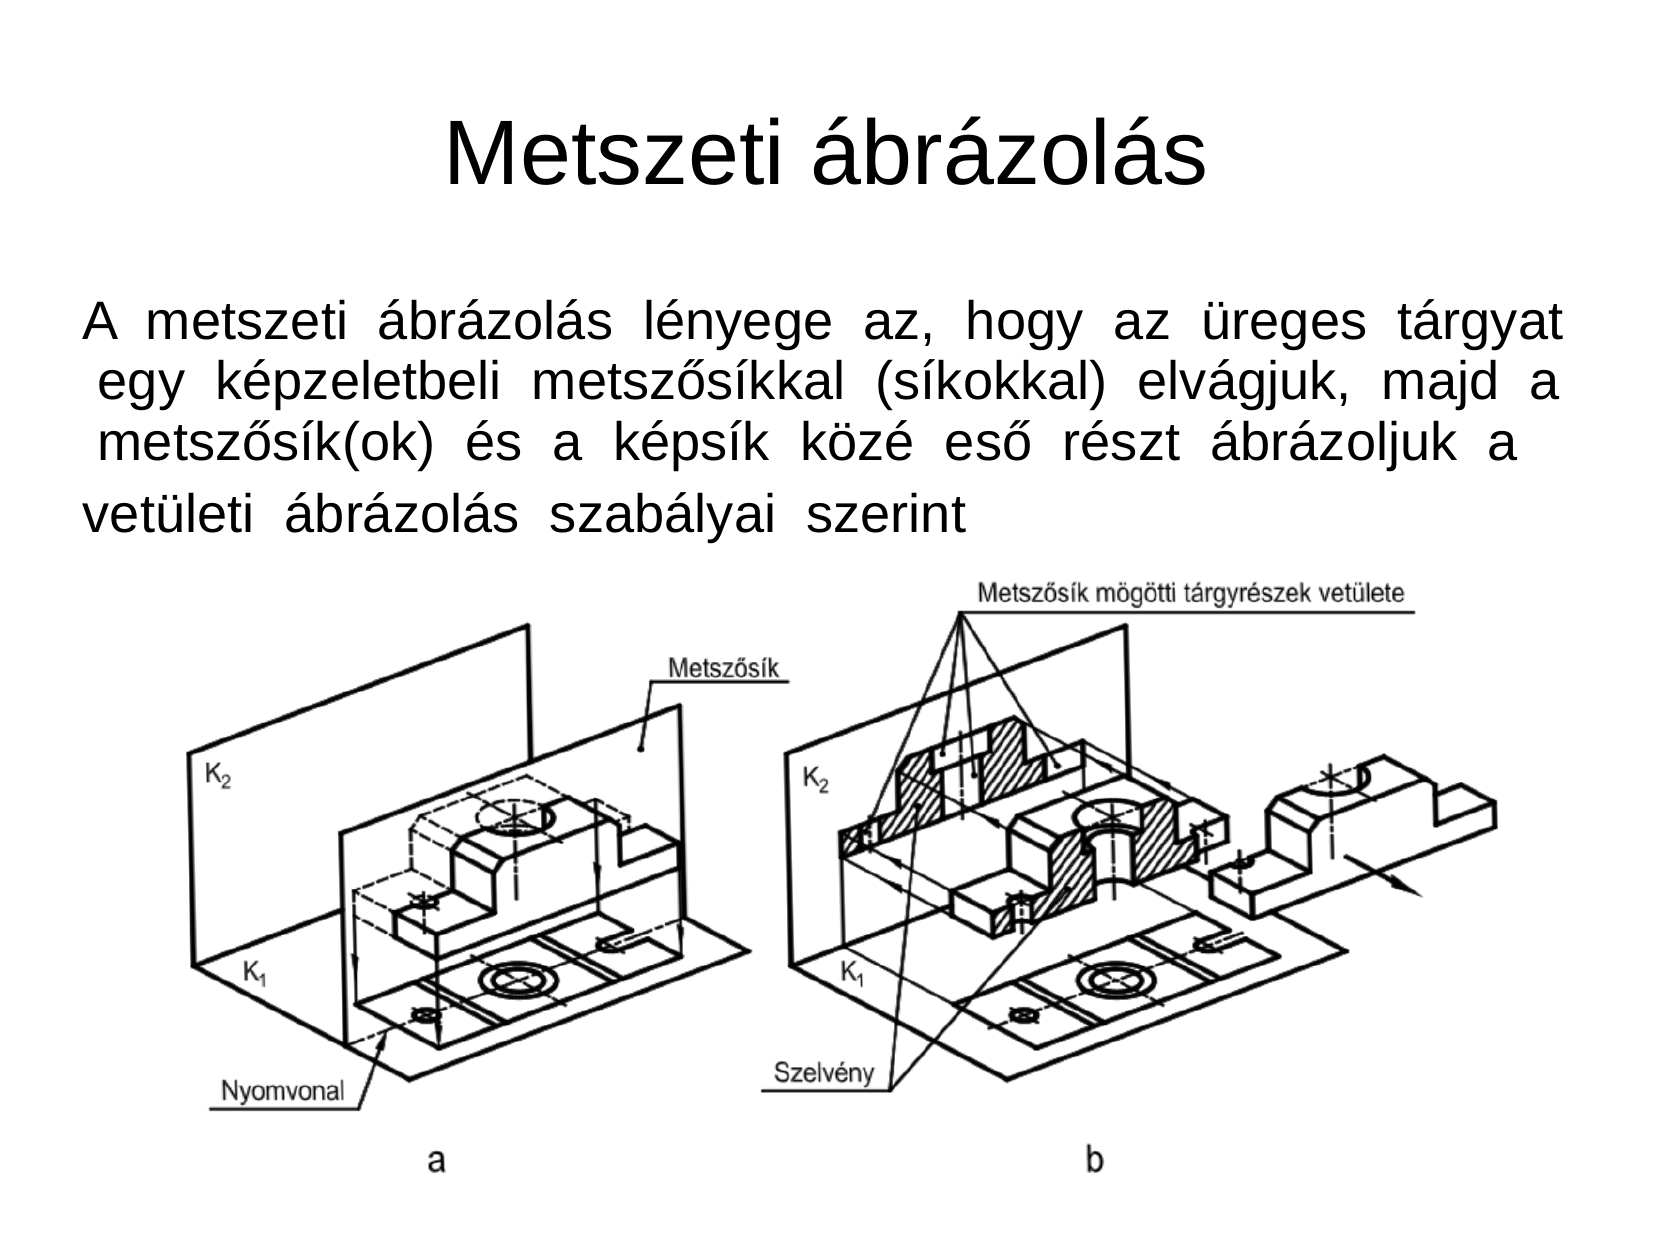

# Metszeti ábrázolás
A metszeti ábrázolás lényege az, hogy az üreges tárgyat egy képzeletbeli metszősíkkal (síkokkal) elvágjuk, majd a metszősík(ok) és a képsík közé eső részt ábrázoljuk a vetületi ábrázolás szabályai szerint